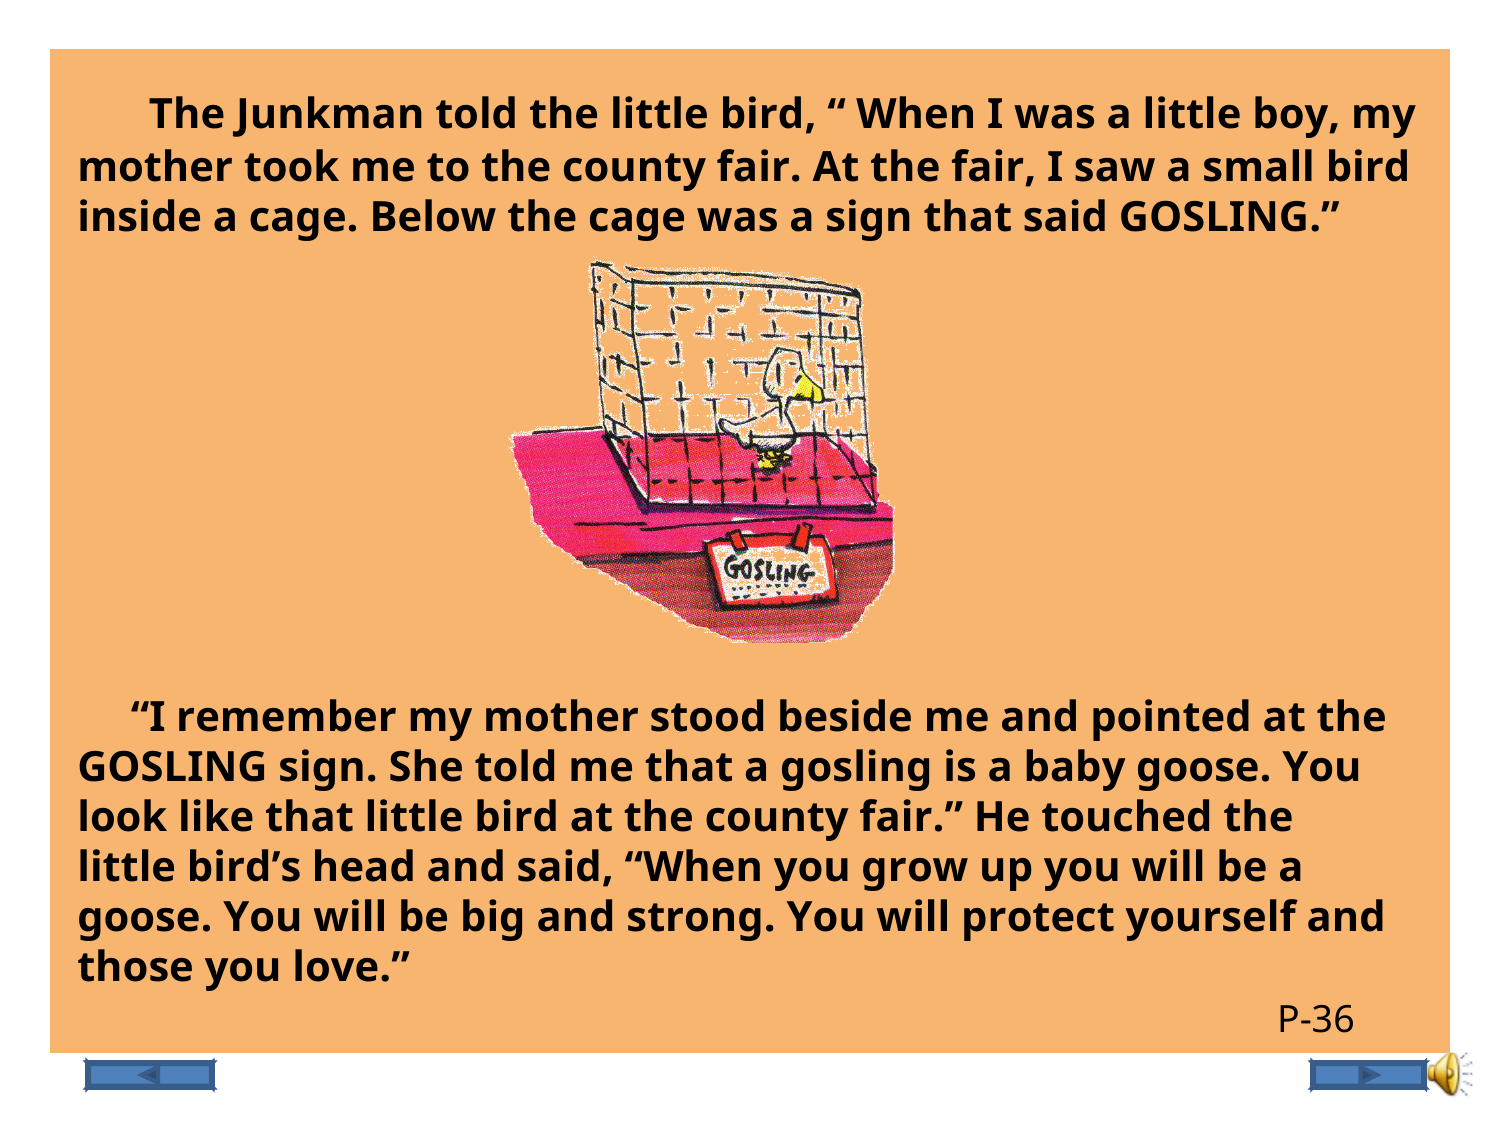

The Junkman told the little bird, “ When I was a little boy, my mother took me to the county fair. At the fair, I saw a small bird inside a cage. Below the cage was a sign that said GOSLING.”
 “I remember my mother stood beside me and pointed at the GOSLING sign. She told me that a gosling is a baby goose. You look like that little bird at the county fair.” He touched the little bird’s head and said, “When you grow up you will be a goose. You will be big and strong. You will protect yourself and those you love.”
P-36